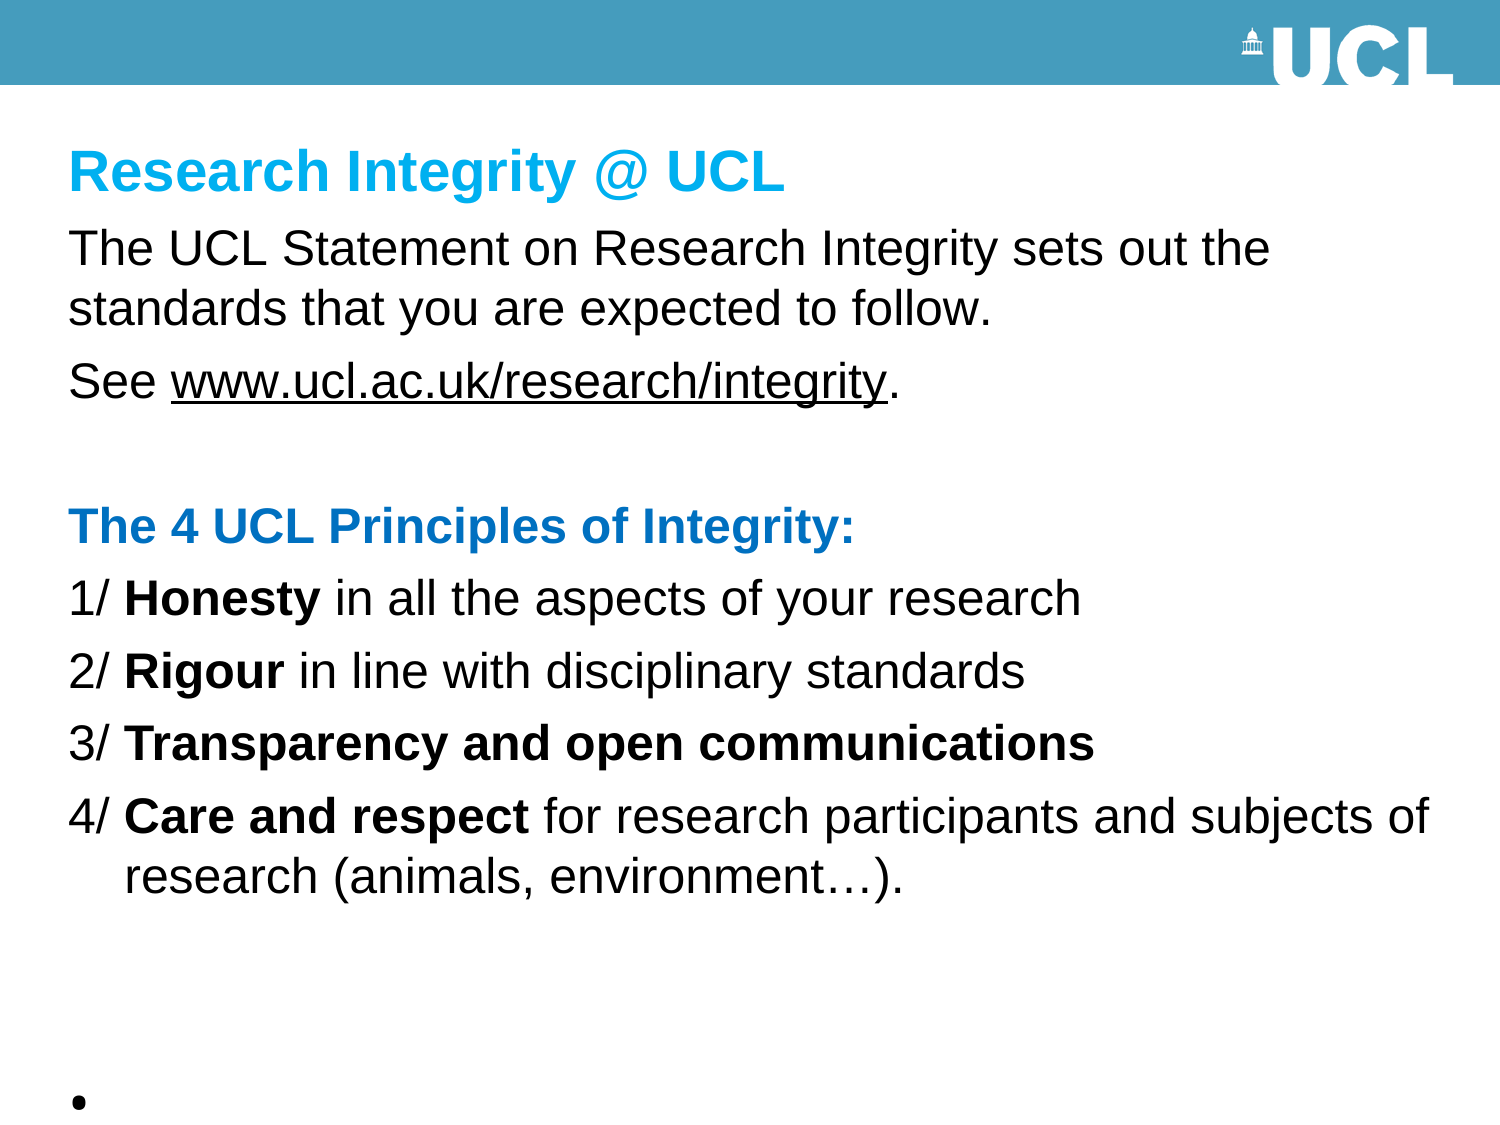

Research Integrity @ UCL
The UCL Statement on Research Integrity sets out the standards that you are expected to follow.
See www.ucl.ac.uk/research/integrity.
The 4 UCL Principles of Integrity:
1/ Honesty in all the aspects of your research
2/ Rigour in line with disciplinary standards
3/ Transparency and open communications
4/ Care and respect for research participants and subjects of research (animals, environment…).